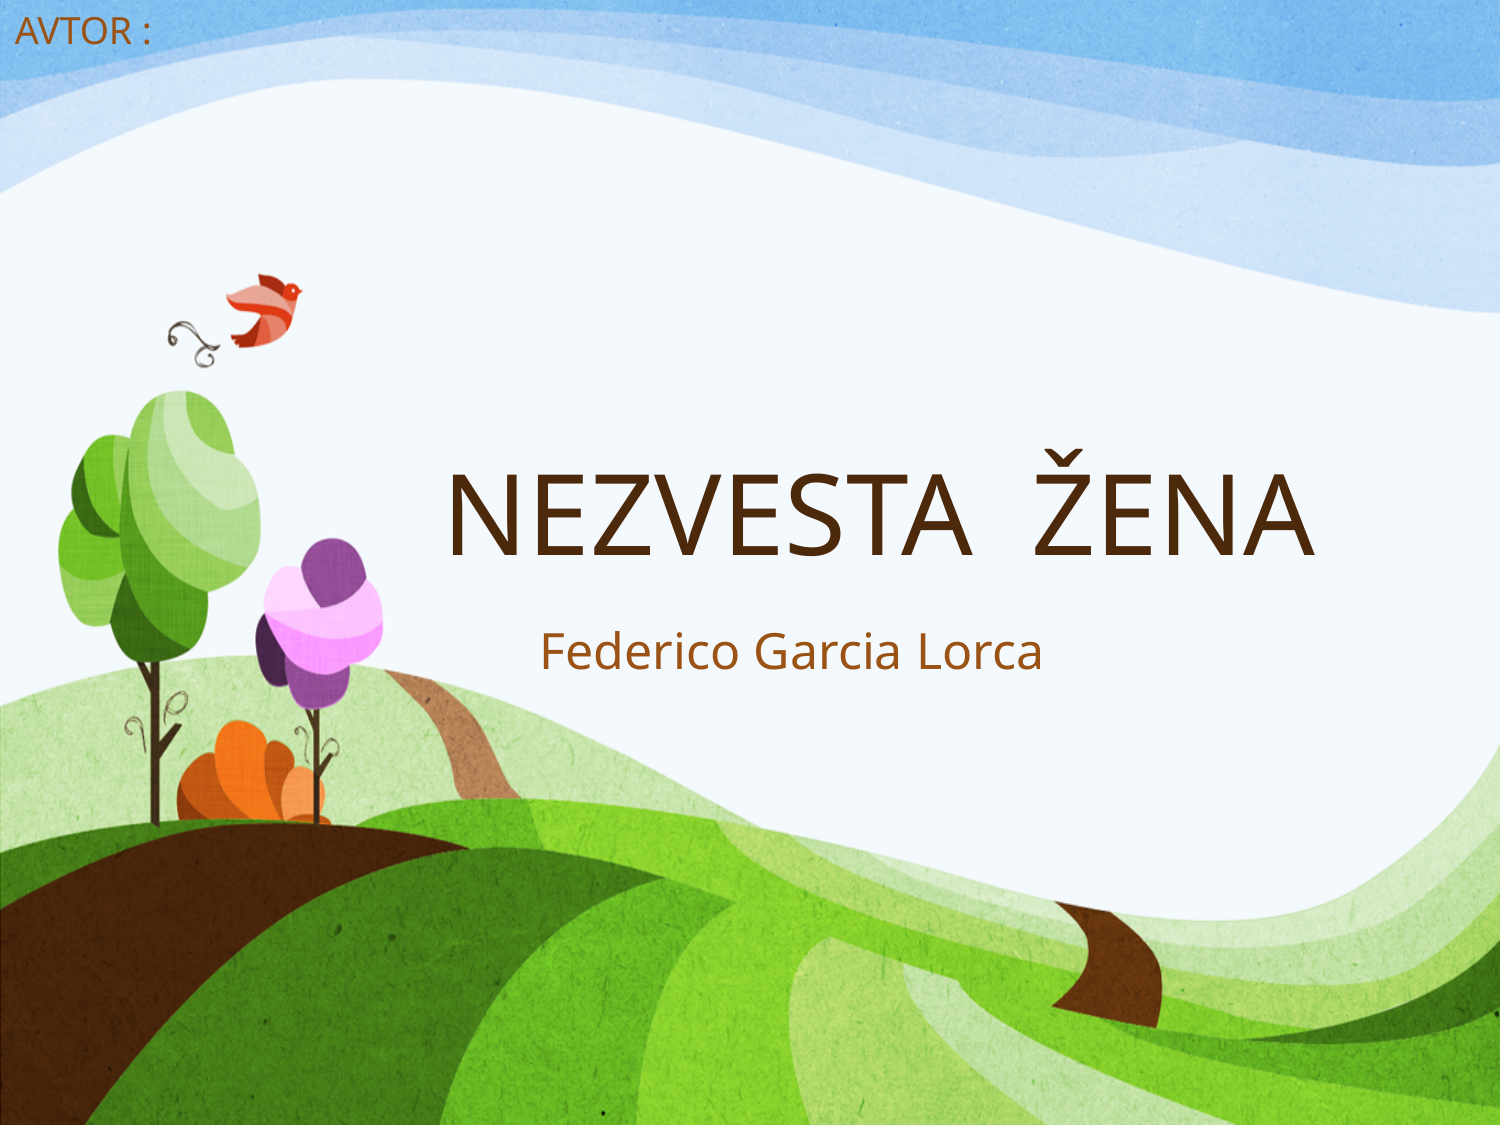

AVTOR :
# NEZVESTA ŽENA
Federico Garcia Lorca